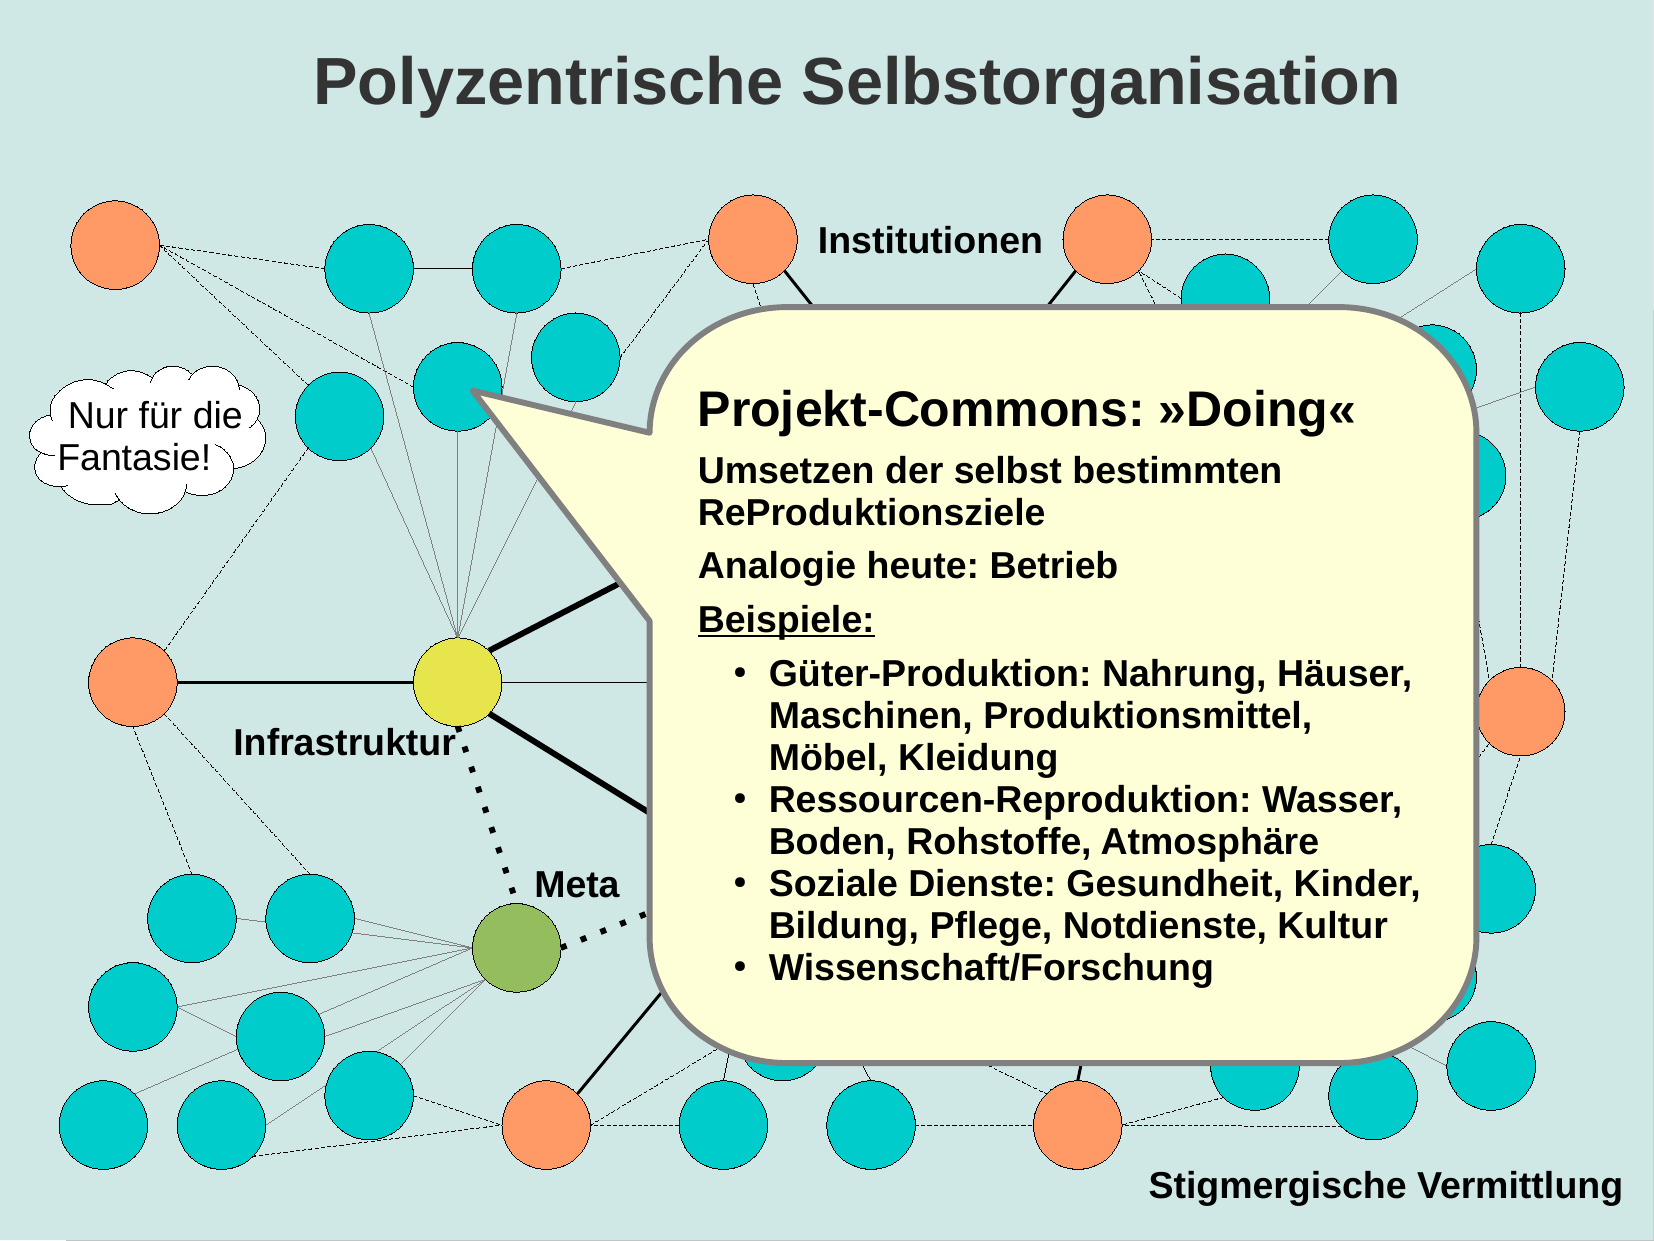

# Polyzentrische Selbstorganisation
Institutionen
Projekt-Commons: »Doing«
Umsetzen der selbst bestimmten
ReProduktionsziele
Analogie heute: Betrieb
Beispiele:
Güter-Produktion: Nahrung, Häuser,
Maschinen, Produktionsmittel,
Möbel, Kleidung
Ressourcen-Reproduktion: Wasser,
Boden, Rohstoffe, Atmosphäre
Soziale Dienste: Gesundheit, Kinder,
Bildung, Pflege, Notdienste, Kultur
Wissenschaft/Forschung
 Nur für die
Fantasie!
Infrastruktur
Meta
Stigmergische Vermittlung